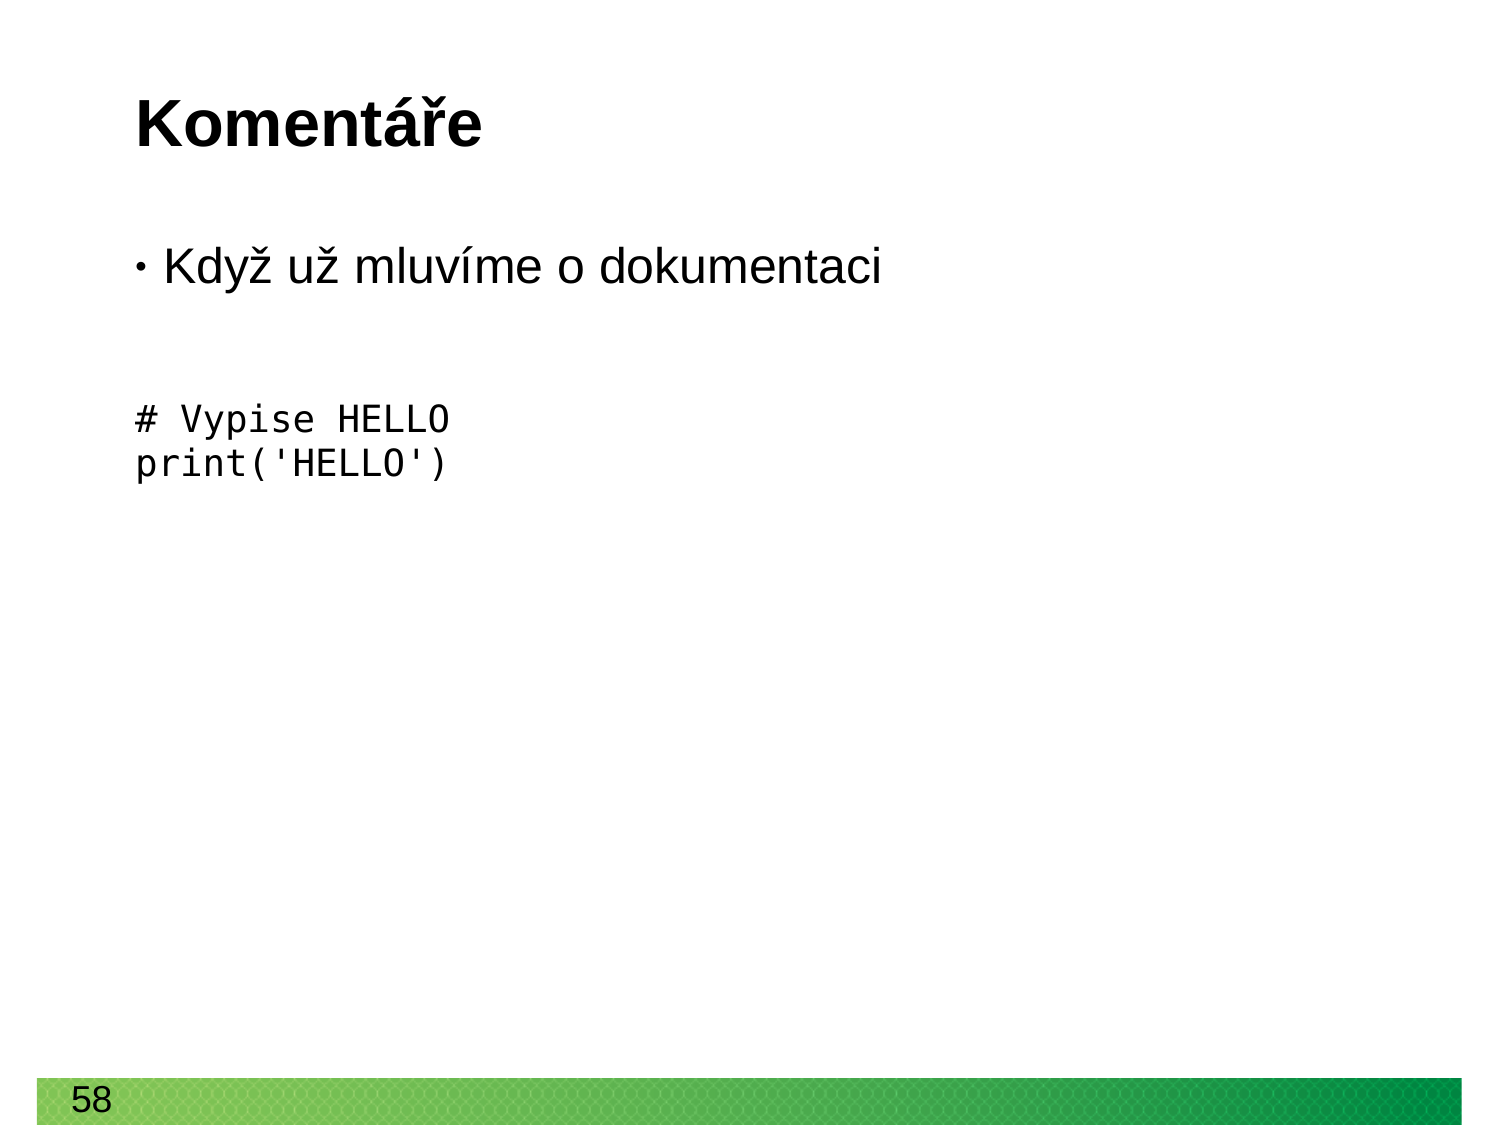

# Komentáře
Když už mluvíme o dokumentaci
# Vypise HELLO
print('HELLO')